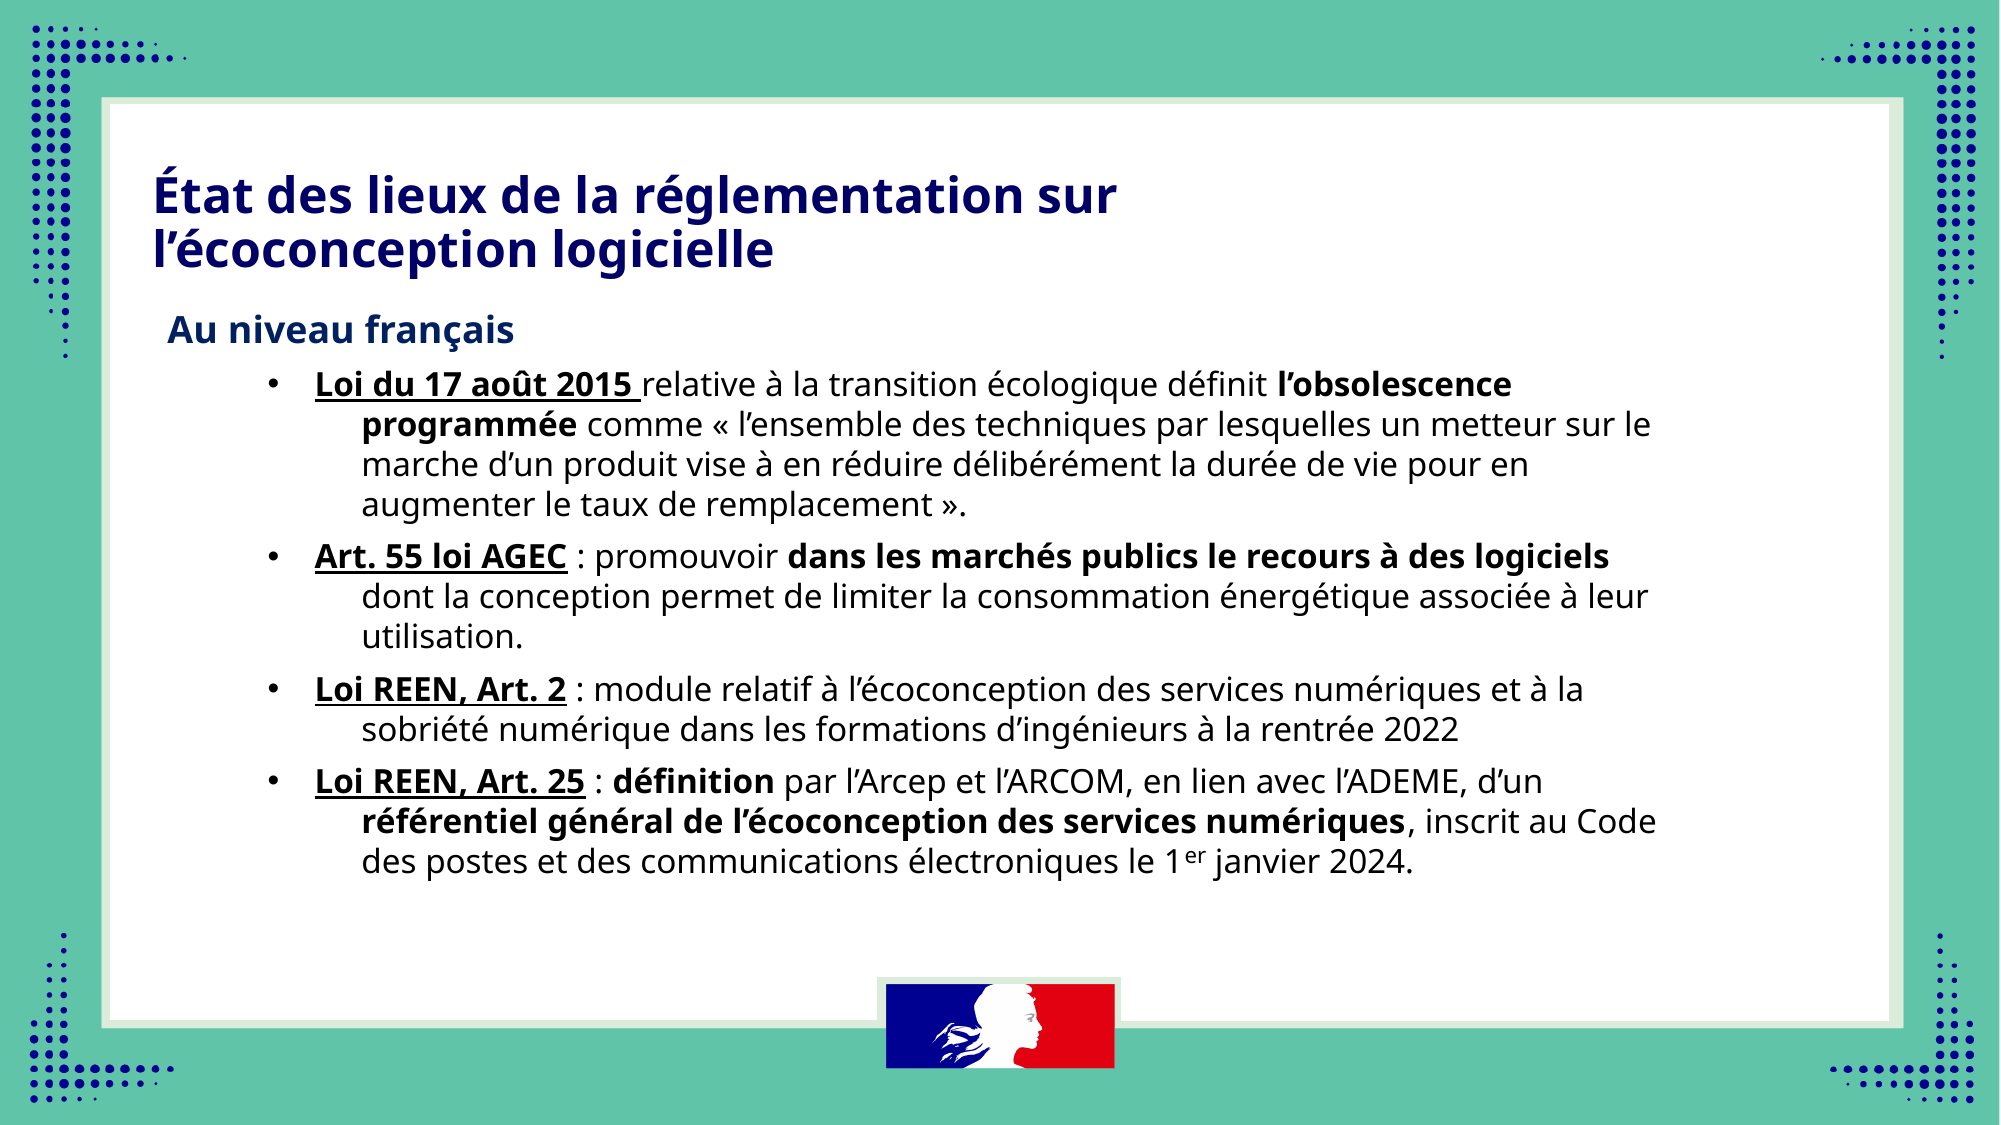

# État des lieux de la réglementation sur l’écoconception logicielle
Au niveau français
Loi du 17 août 2015 relative à la transition écologique définit l’obsolescence programmée comme « l’ensemble des techniques par lesquelles un metteur sur le marche d’un produit vise à en réduire délibérément la durée de vie pour en augmenter le taux de remplacement ».
Art. 55 loi AGEC : promouvoir dans les marchés publics le recours à des logiciels dont la conception permet de limiter la consommation énergétique associée à leur utilisation.
Loi REEN, Art. 2 : module relatif à l’écoconception des services numériques et à la sobriété numérique dans les formations d’ingénieurs à la rentrée 2022
Loi REEN, Art. 25 : définition par l’Arcep et l’ARCOM, en lien avec l’ADEME, d’un référentiel général de l’écoconception des services numériques, inscrit au Code des postes et des communications électroniques le 1er janvier 2024.